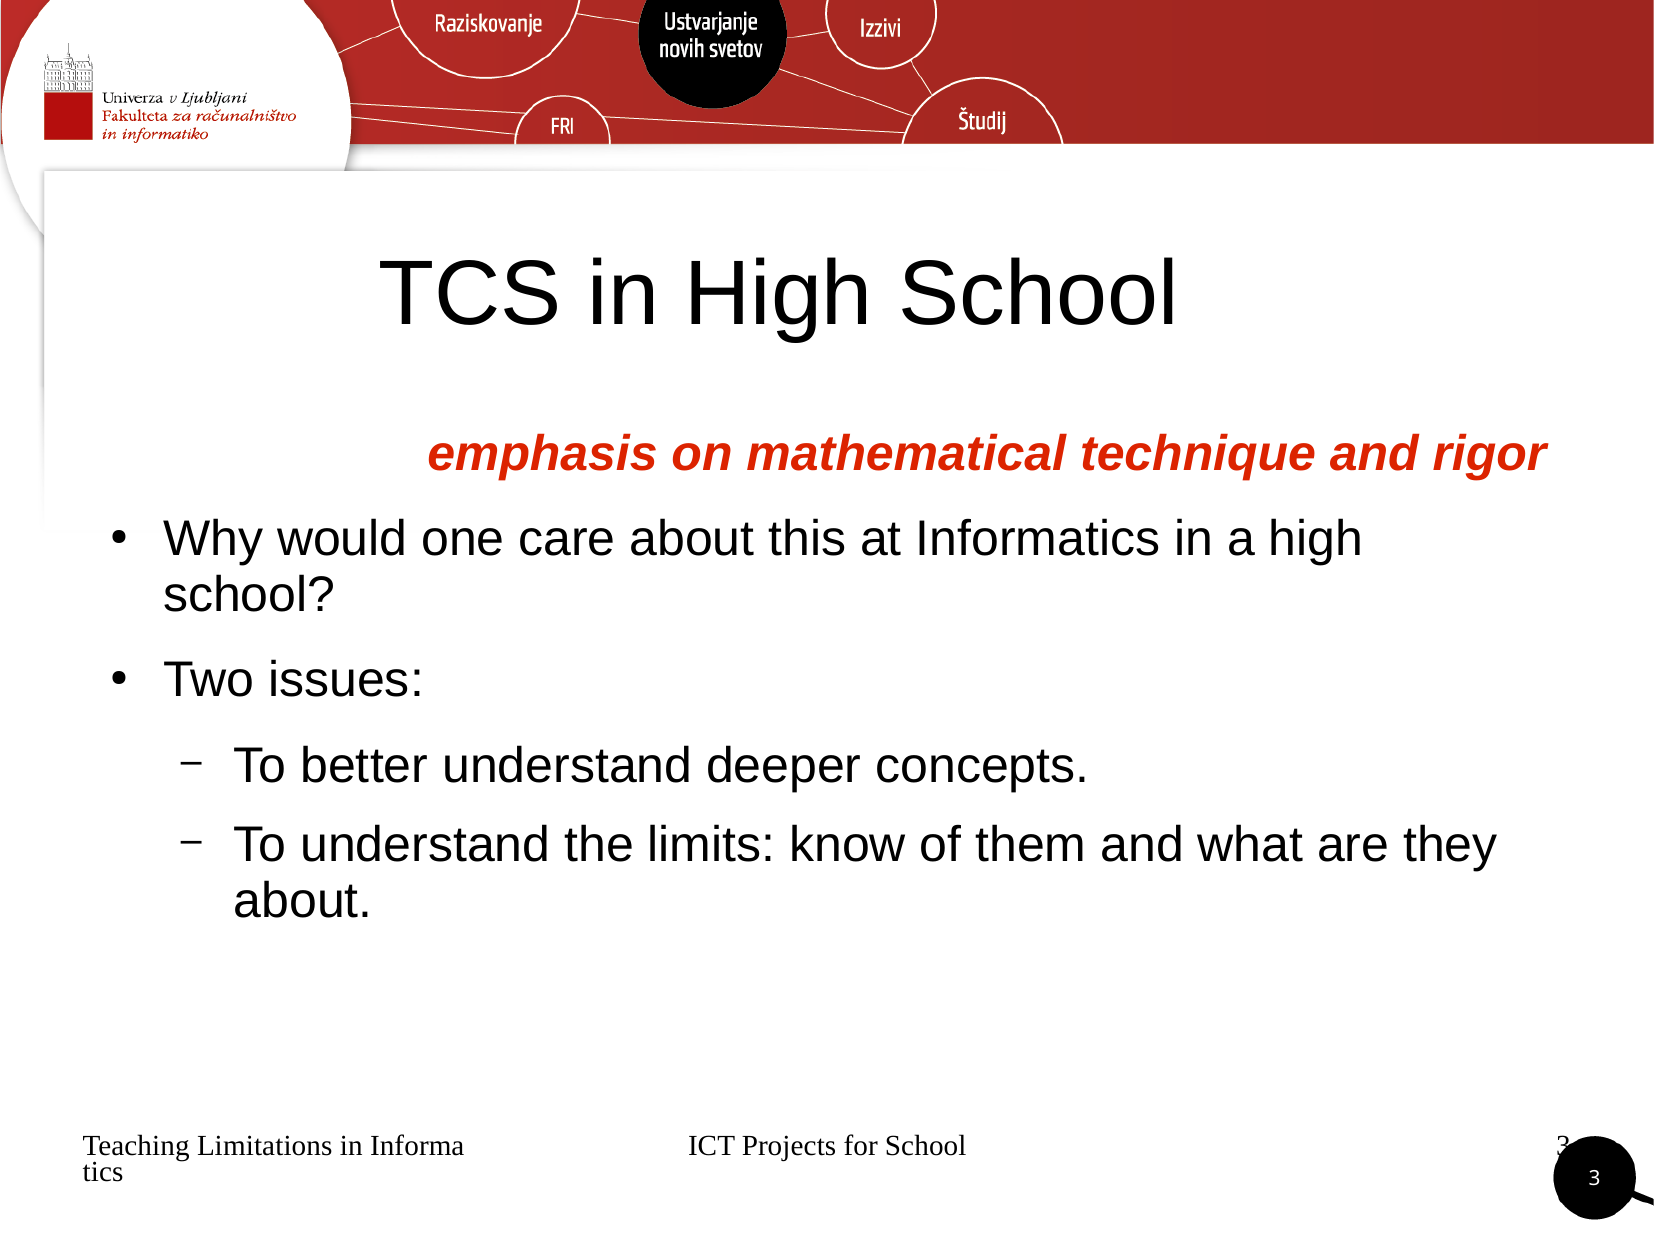

# TCS in High School
emphasis on mathematical technique and rigor
Why would one care about this at Informatics in a high school?
Two issues:
To better understand deeper concepts.
To understand the limits: know of them and what are they about.
Teaching Limitations in Informatics
ICT Projects for School
3